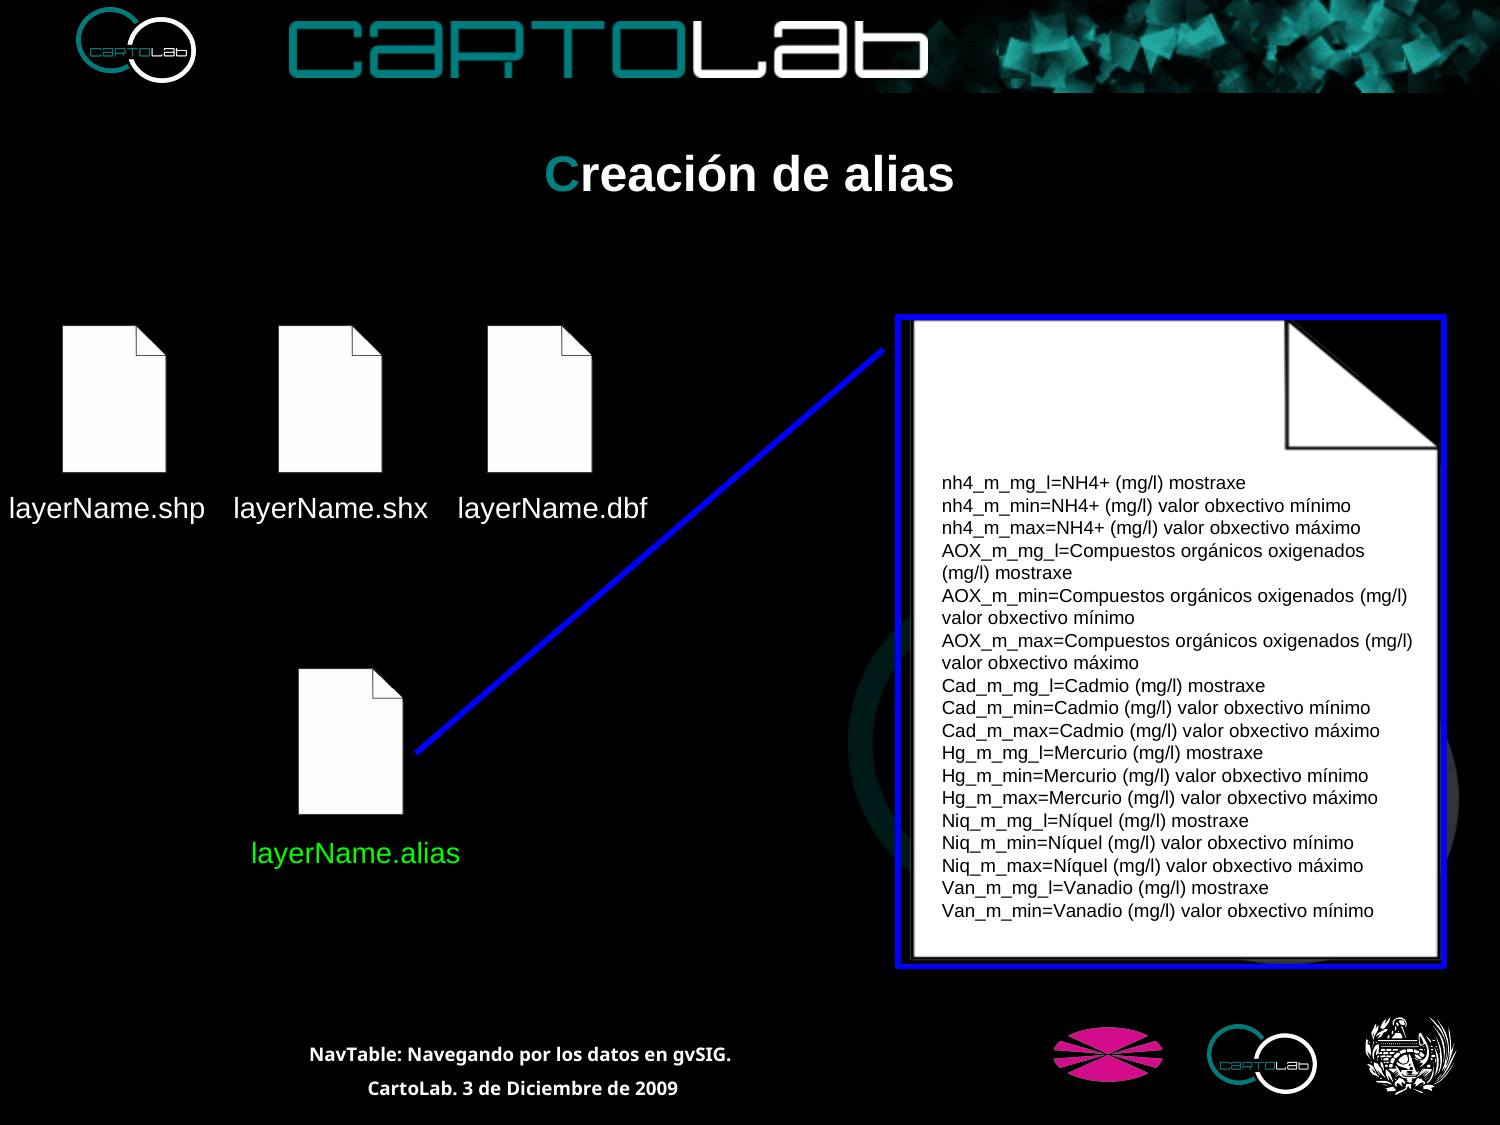

# Creación de alias
nh4_m_mg_l=NH4+ (mg/l) mostraxe
nh4_m_min=NH4+ (mg/l) valor obxectivo mínimo
nh4_m_max=NH4+ (mg/l) valor obxectivo máximo
AOX_m_mg_l=Compuestos orgánicos oxigenados (mg/l) mostraxe
AOX_m_min=Compuestos orgánicos oxigenados (mg/l) valor obxectivo mínimo
AOX_m_max=Compuestos orgánicos oxigenados (mg/l) valor obxectivo máximo
Cad_m_mg_l=Cadmio (mg/l) mostraxe
Cad_m_min=Cadmio (mg/l) valor obxectivo mínimo
Cad_m_max=Cadmio (mg/l) valor obxectivo máximo
Hg_m_mg_l=Mercurio (mg/l) mostraxe
Hg_m_min=Mercurio (mg/l) valor obxectivo mínimo
Hg_m_max=Mercurio (mg/l) valor obxectivo máximo
Niq_m_mg_l=Níquel (mg/l) mostraxe
Niq_m_min=Níquel (mg/l) valor obxectivo mínimo
Niq_m_max=Níquel (mg/l) valor obxectivo máximo
Van_m_mg_l=Vanadio (mg/l) mostraxe
Van_m_min=Vanadio (mg/l) valor obxectivo mínimo
layerName.shp
layerName.shx
layerName.dbf
layerName.alias